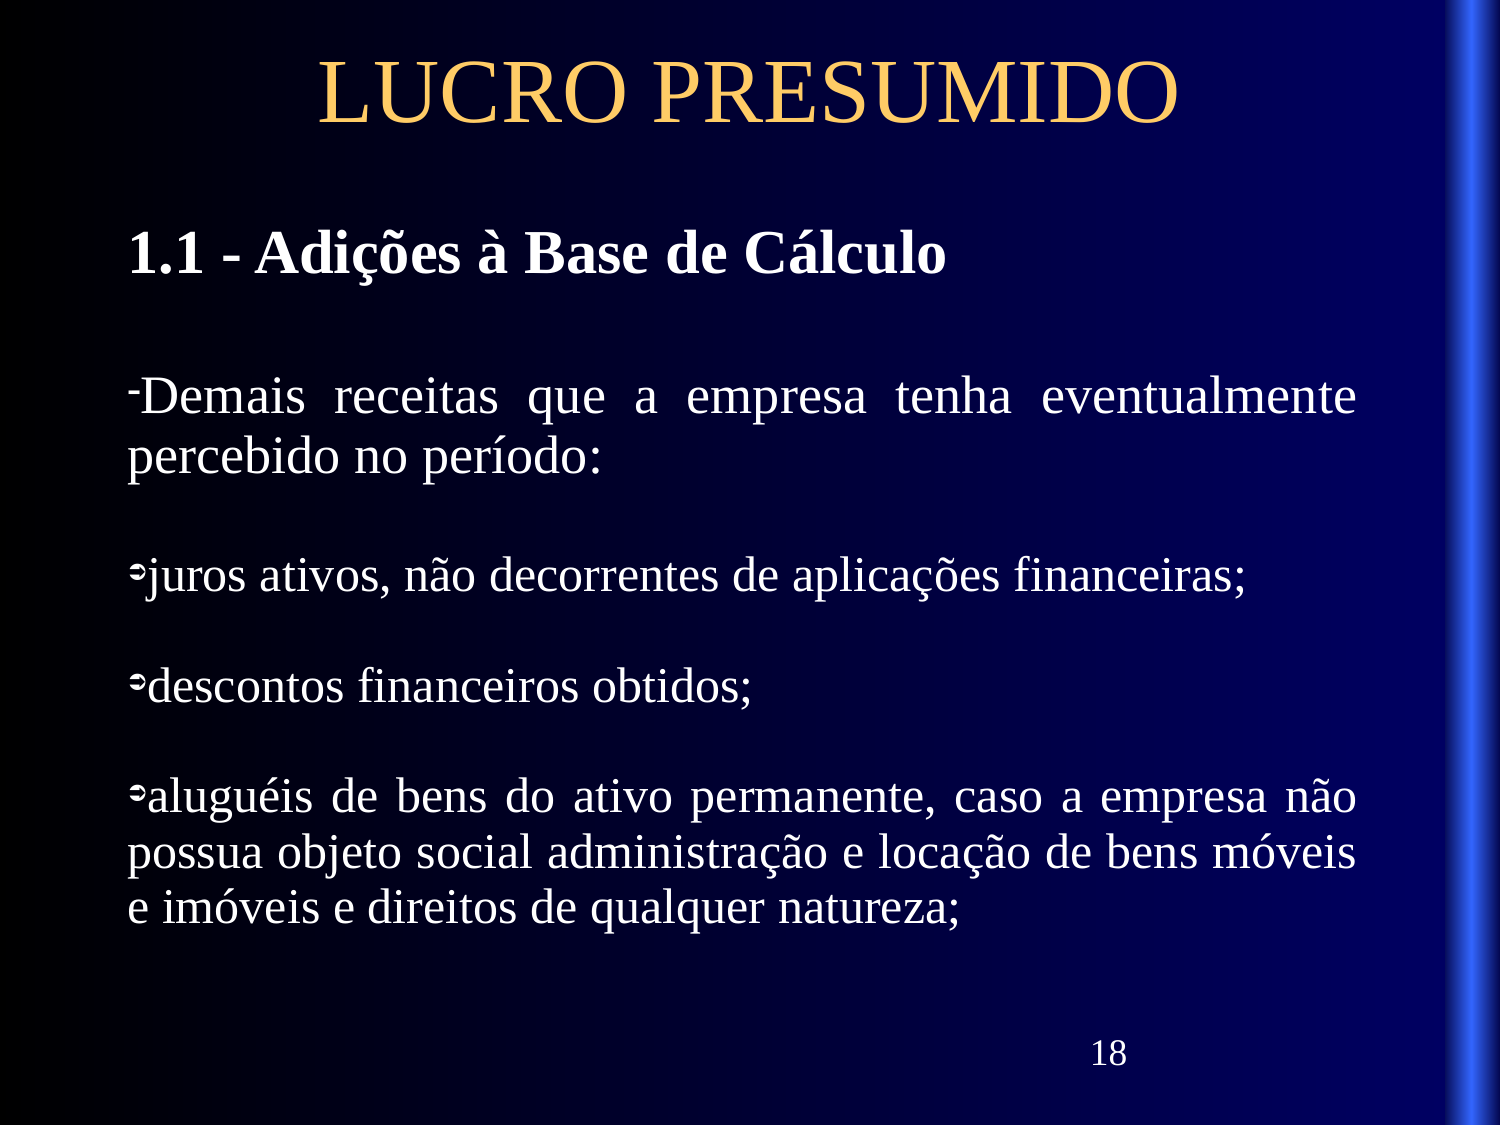

# LUCRO PRESUMIDO
1.1 - Adições à Base de Cálculo
Demais receitas que a empresa tenha eventualmente percebido no período:
juros ativos, não decorrentes de aplicações financeiras;
descontos financeiros obtidos;
aluguéis de bens do ativo permanente, caso a empresa não possua objeto social administração e locação de bens móveis e imóveis e direitos de qualquer natureza;